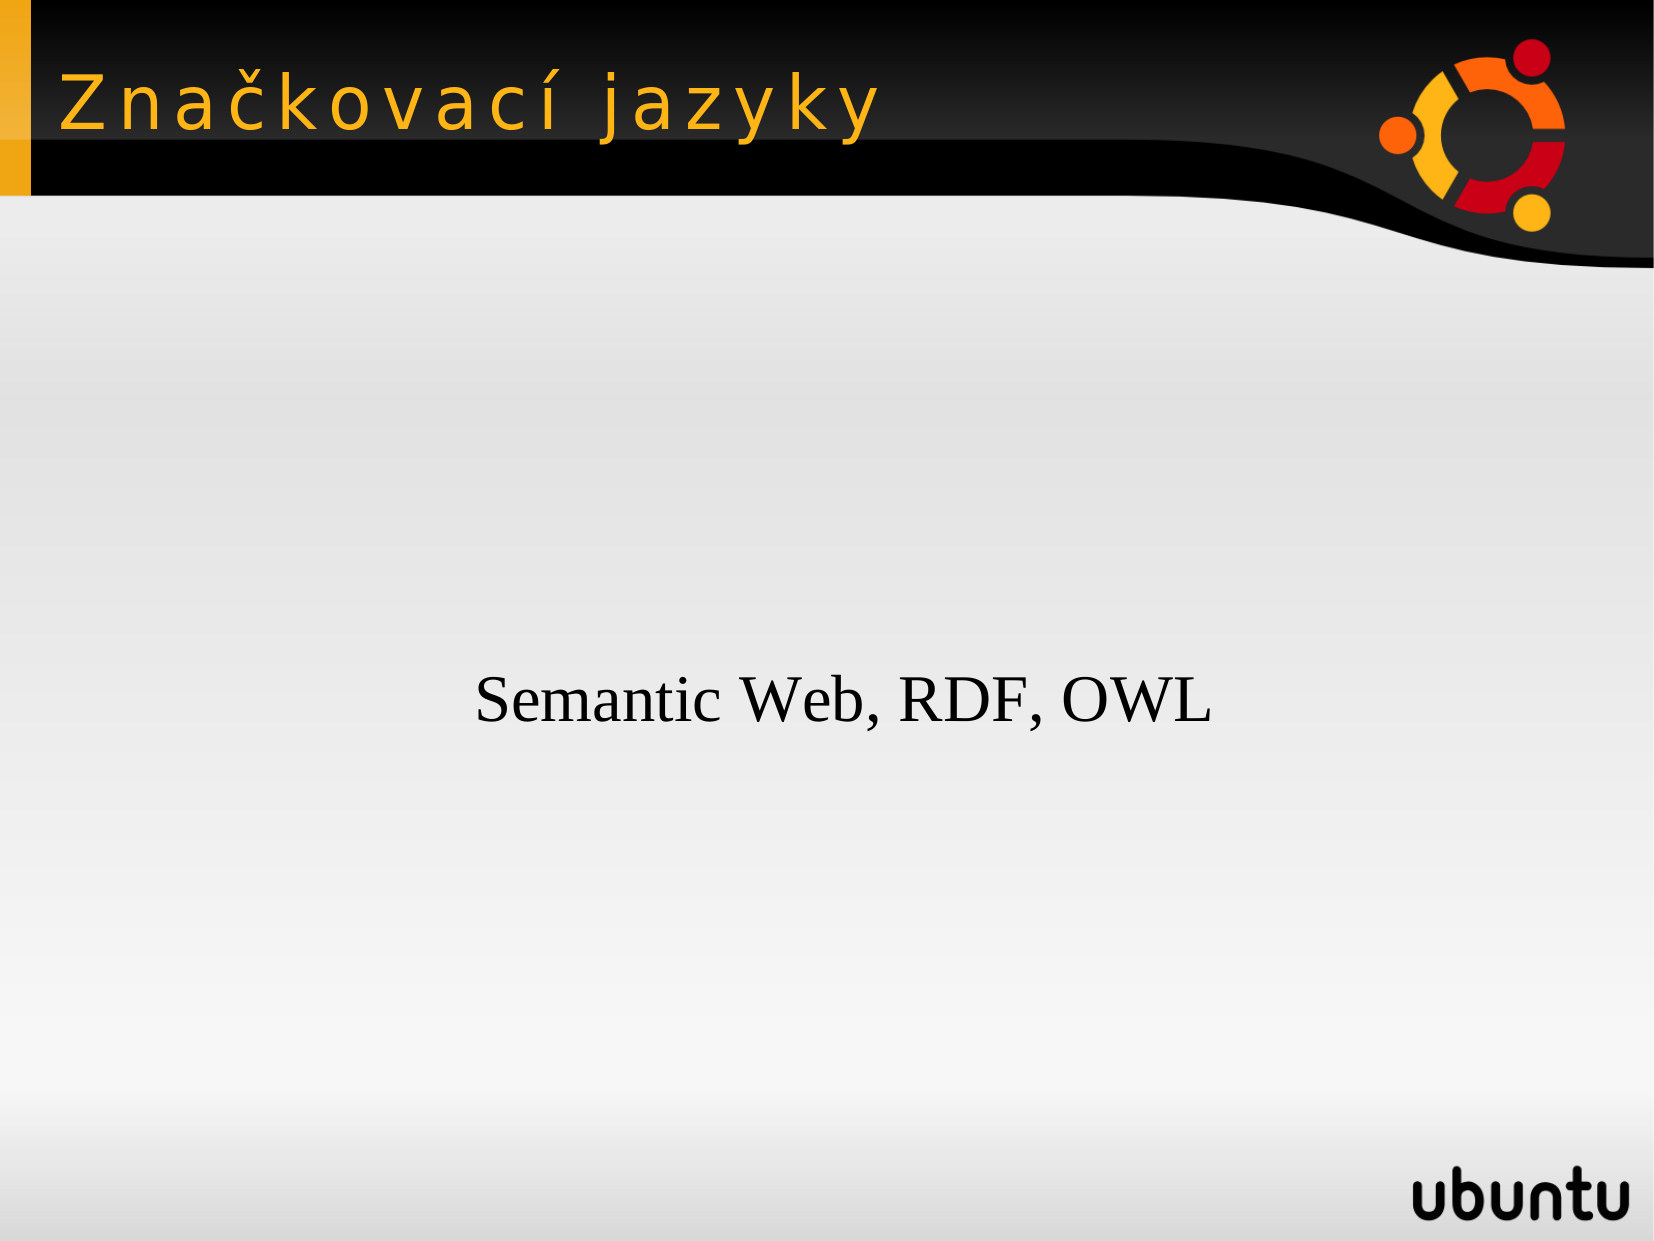

# Značkovací jazyky
Semantic Web, RDF, OWL